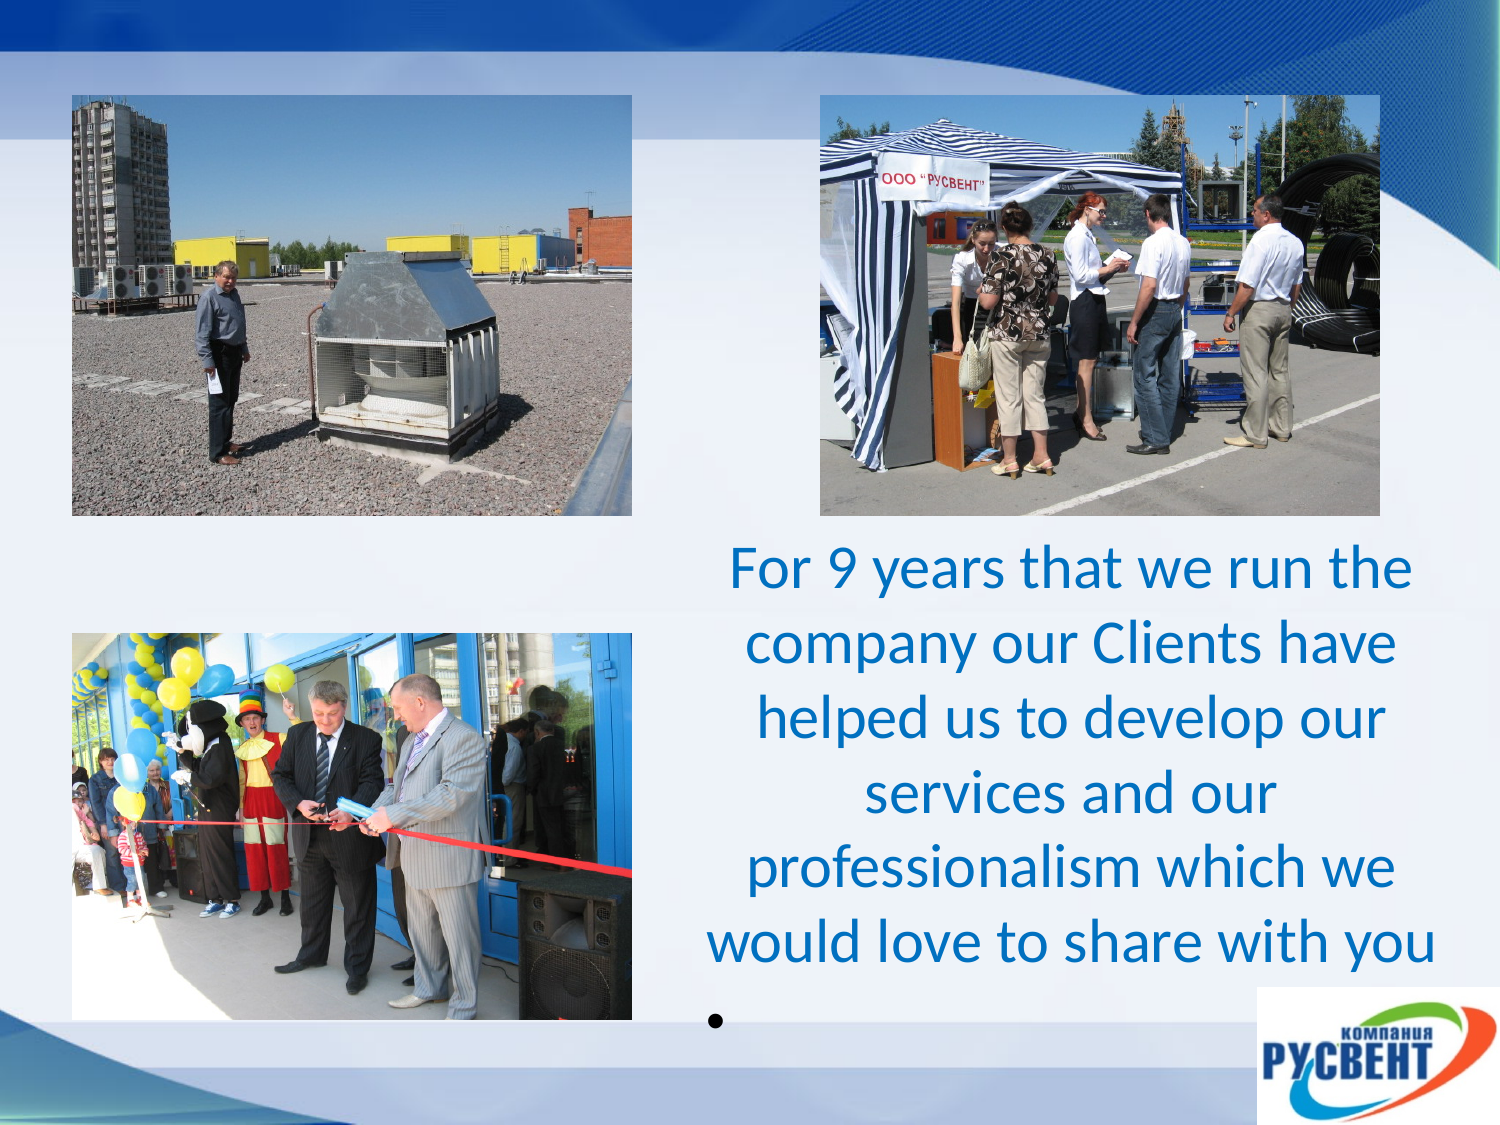

# For 9 years that we run the company our Clients have helped us to develop our services and our professionalism which we would love to share with you